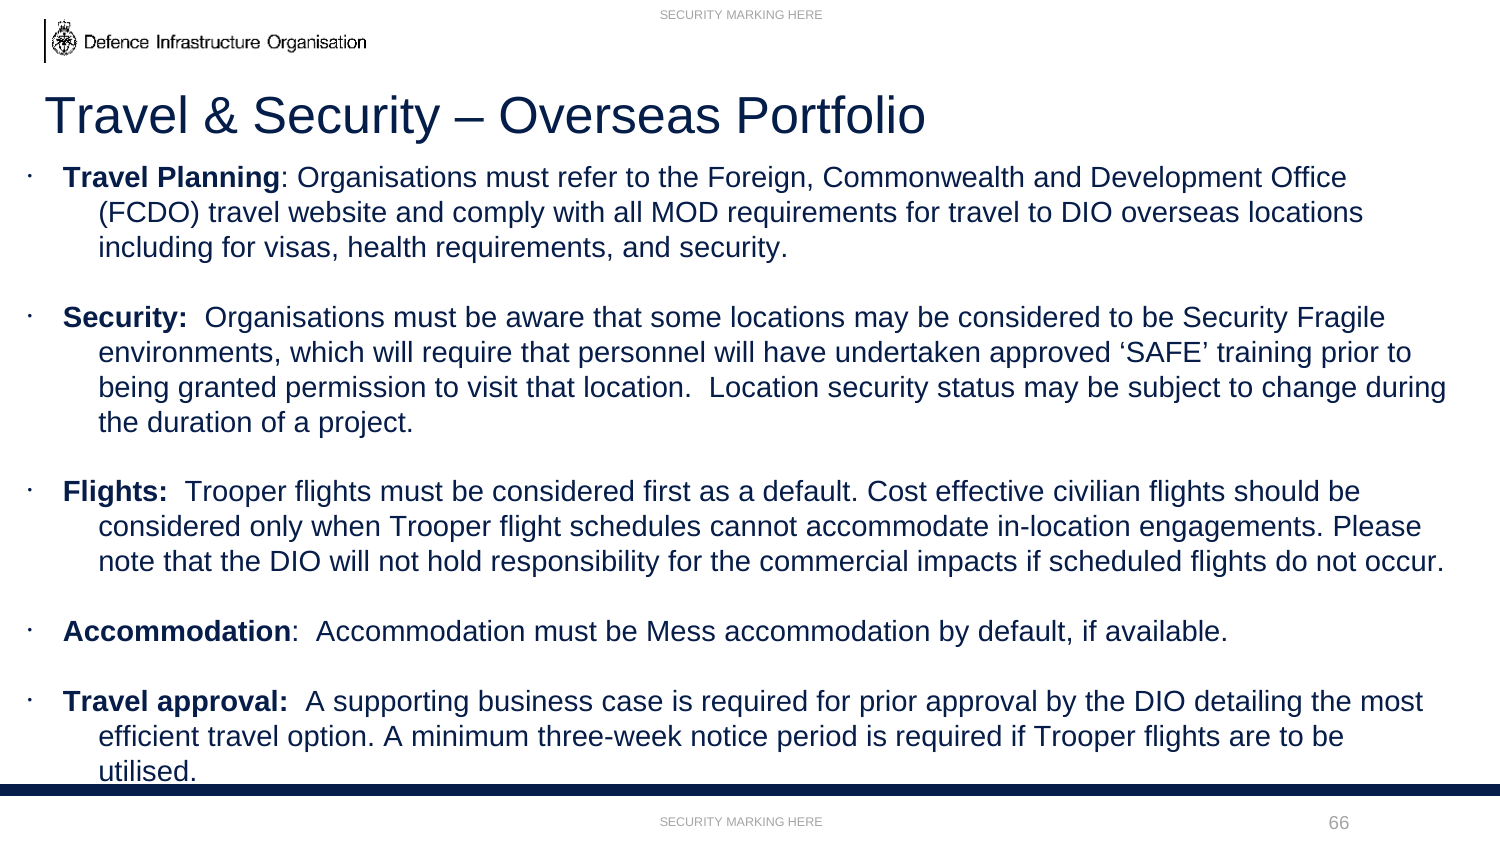

# Travel & Security – Overseas Portfolio
Travel Planning: Organisations must refer to the Foreign, Commonwealth and Development Office (FCDO) travel website and comply with all MOD requirements for travel to DIO overseas locations including for visas, health requirements, and security.
Security: Organisations must be aware that some locations may be considered to be Security Fragile environments, which will require that personnel will have undertaken approved ‘SAFE’ training prior to being granted permission to visit that location. Location security status may be subject to change during the duration of a project.
Flights: Trooper flights must be considered first as a default. Cost effective civilian flights should be considered only when Trooper flight schedules cannot accommodate in-location engagements. Please note that the DIO will not hold responsibility for the commercial impacts if scheduled flights do not occur.
Accommodation: Accommodation must be Mess accommodation by default, if available.
Travel approval: A supporting business case is required for prior approval by the DIO detailing the most efficient travel option. A minimum three-week notice period is required if Trooper flights are to be utilised.